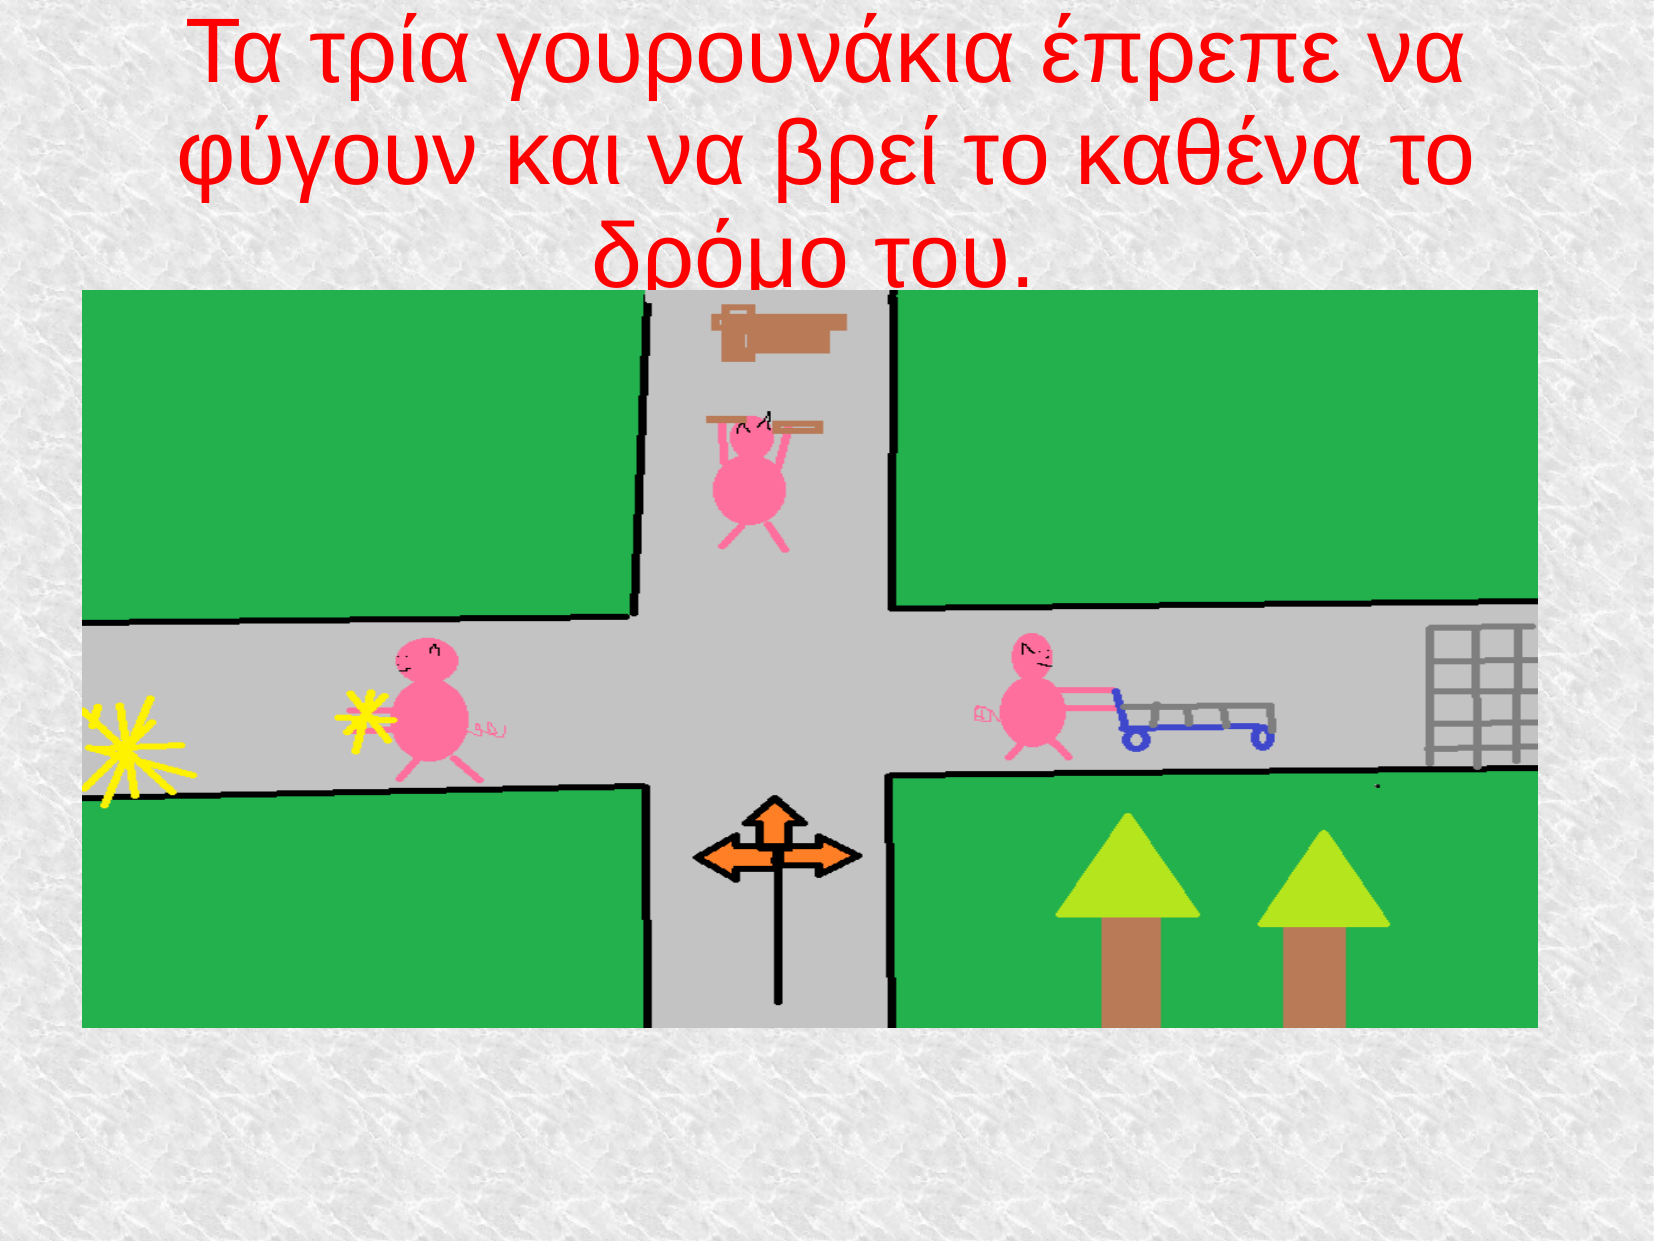

# Τα τρία γουρουνάκια έπρεπε να φύγουν και να βρεί το καθένα το δρόμο του.